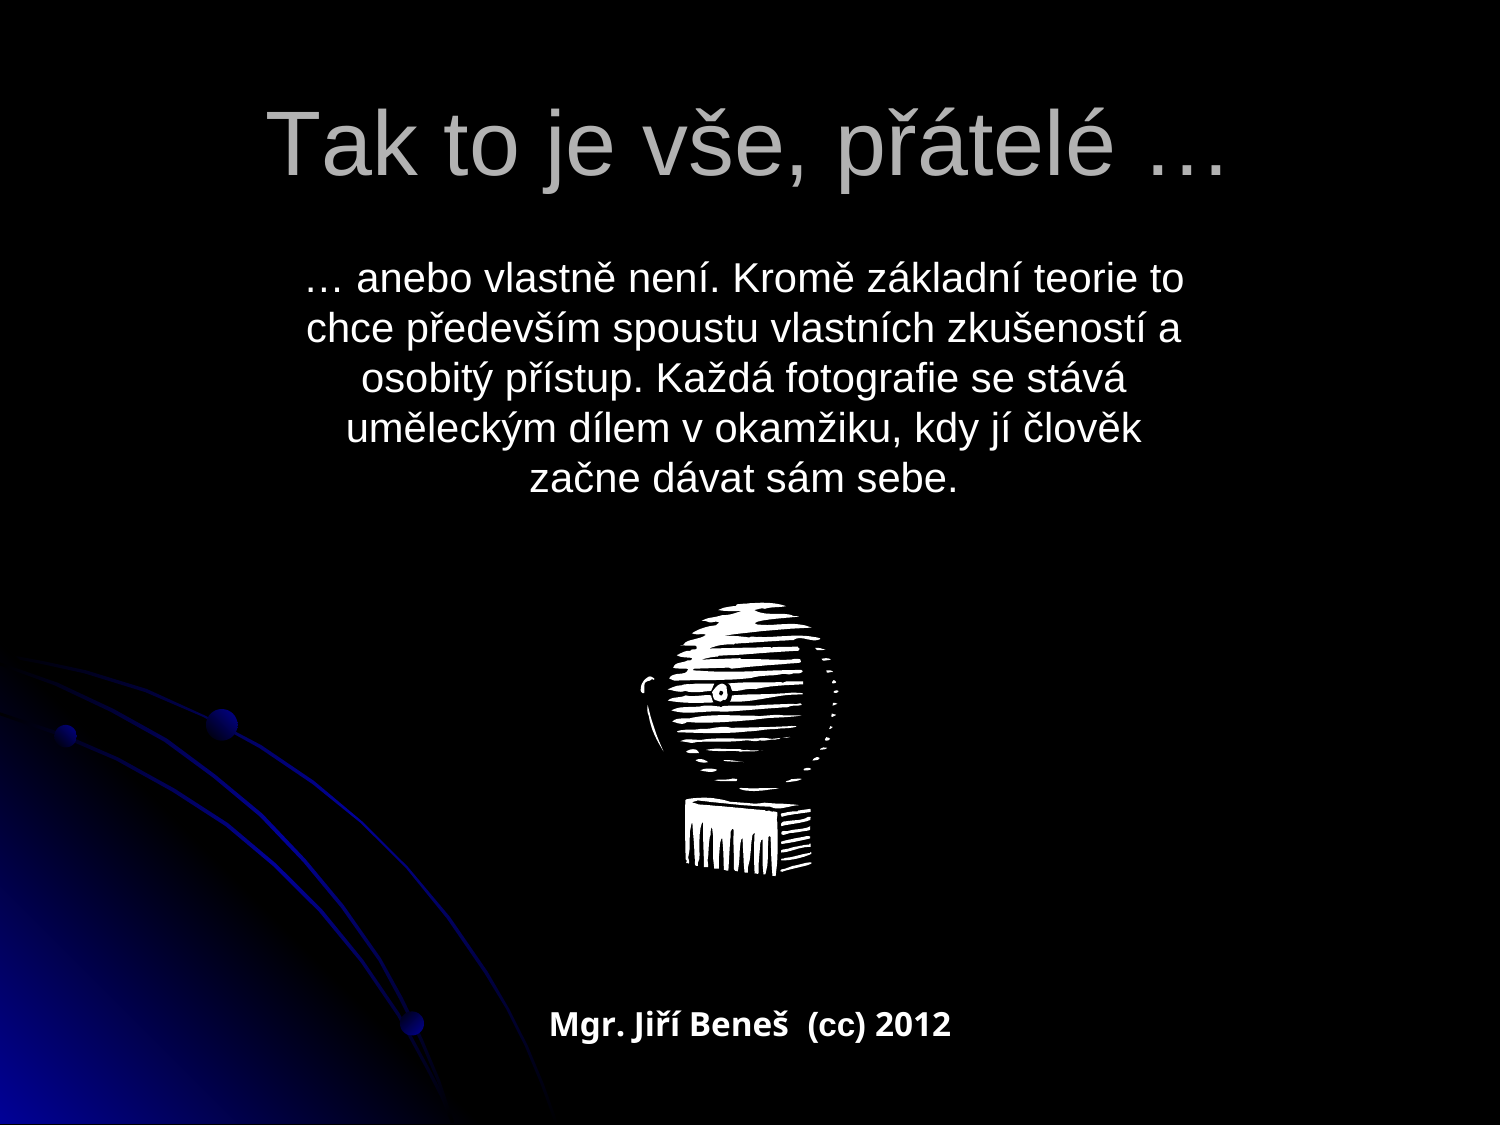

# Tak to je vše, přátelé …
… anebo vlastně není. Kromě základní teorie to chce především spoustu vlastních zkušeností a osobitý přístup. Každá fotografie se stává uměleckým dílem v okamžiku, kdy jí člověk začne dávat sám sebe.
Mgr. Jiří Beneš (cc) 2012